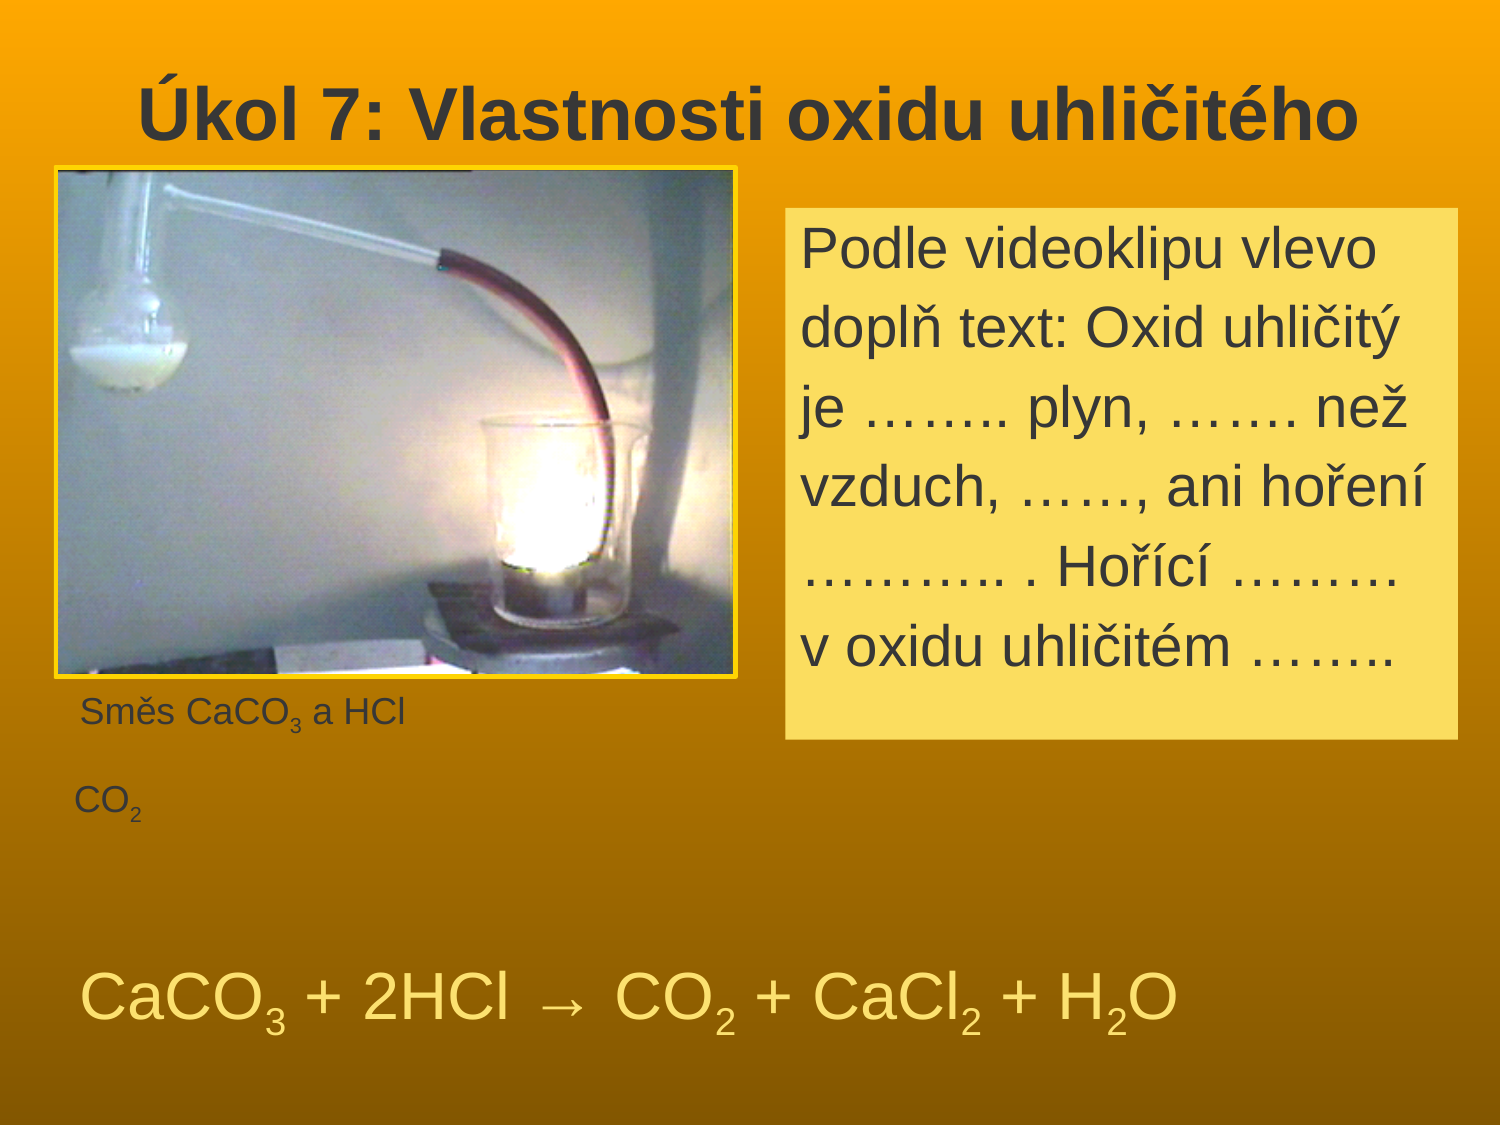

# Úkol 7: Vlastnosti oxidu uhličitého
Podle videoklipu vlevo
doplň text: Oxid uhličitý
je …….. plyn, ……. než
vzduch, ……, ani hoření
……….. . Hořící ………
v oxidu uhličitém ……..
Směs CaCO3 a HCl
CO2
CaCO3 + 2HCl → CO2 + CaCl2 + H2O